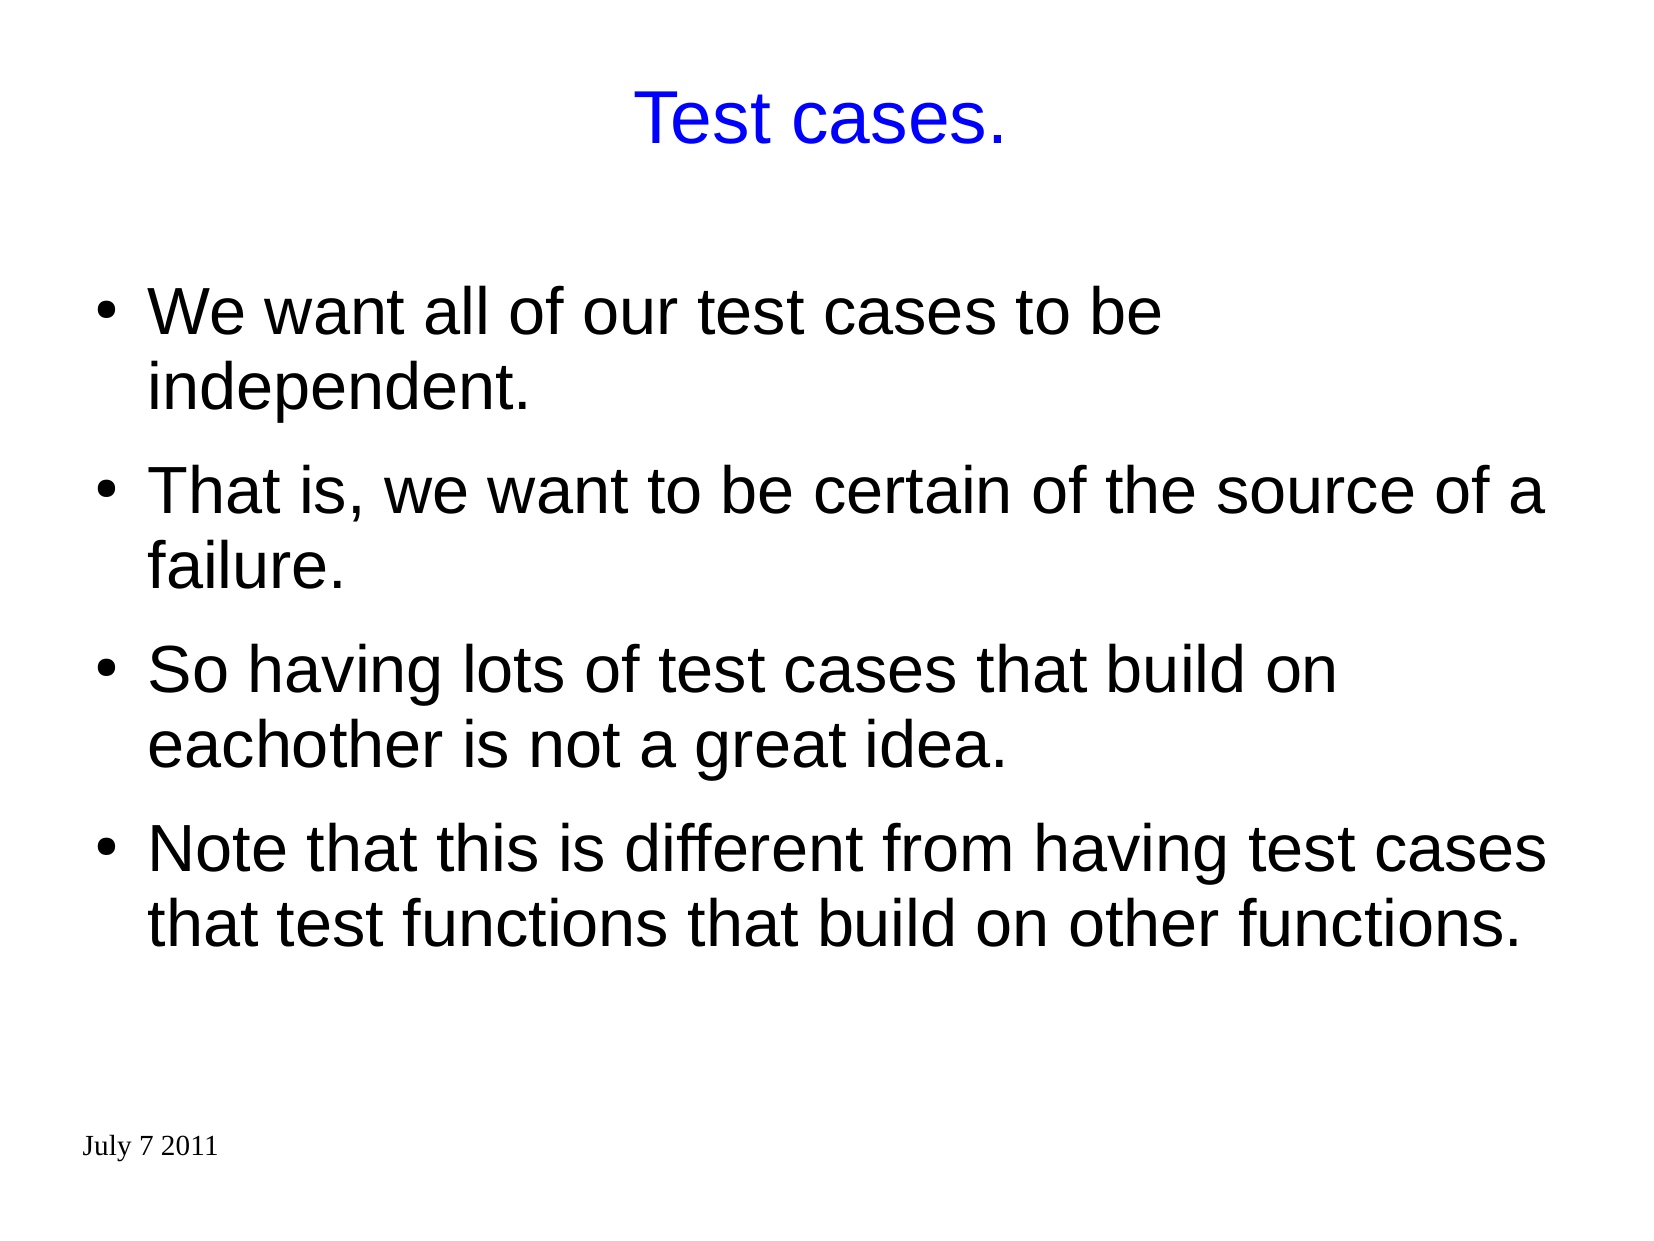

# Test cases.
We want all of our test cases to be independent.
That is, we want to be certain of the source of a failure.
So having lots of test cases that build on eachother is not a great idea.
Note that this is different from having test cases that test functions that build on other functions.
July 7 2011